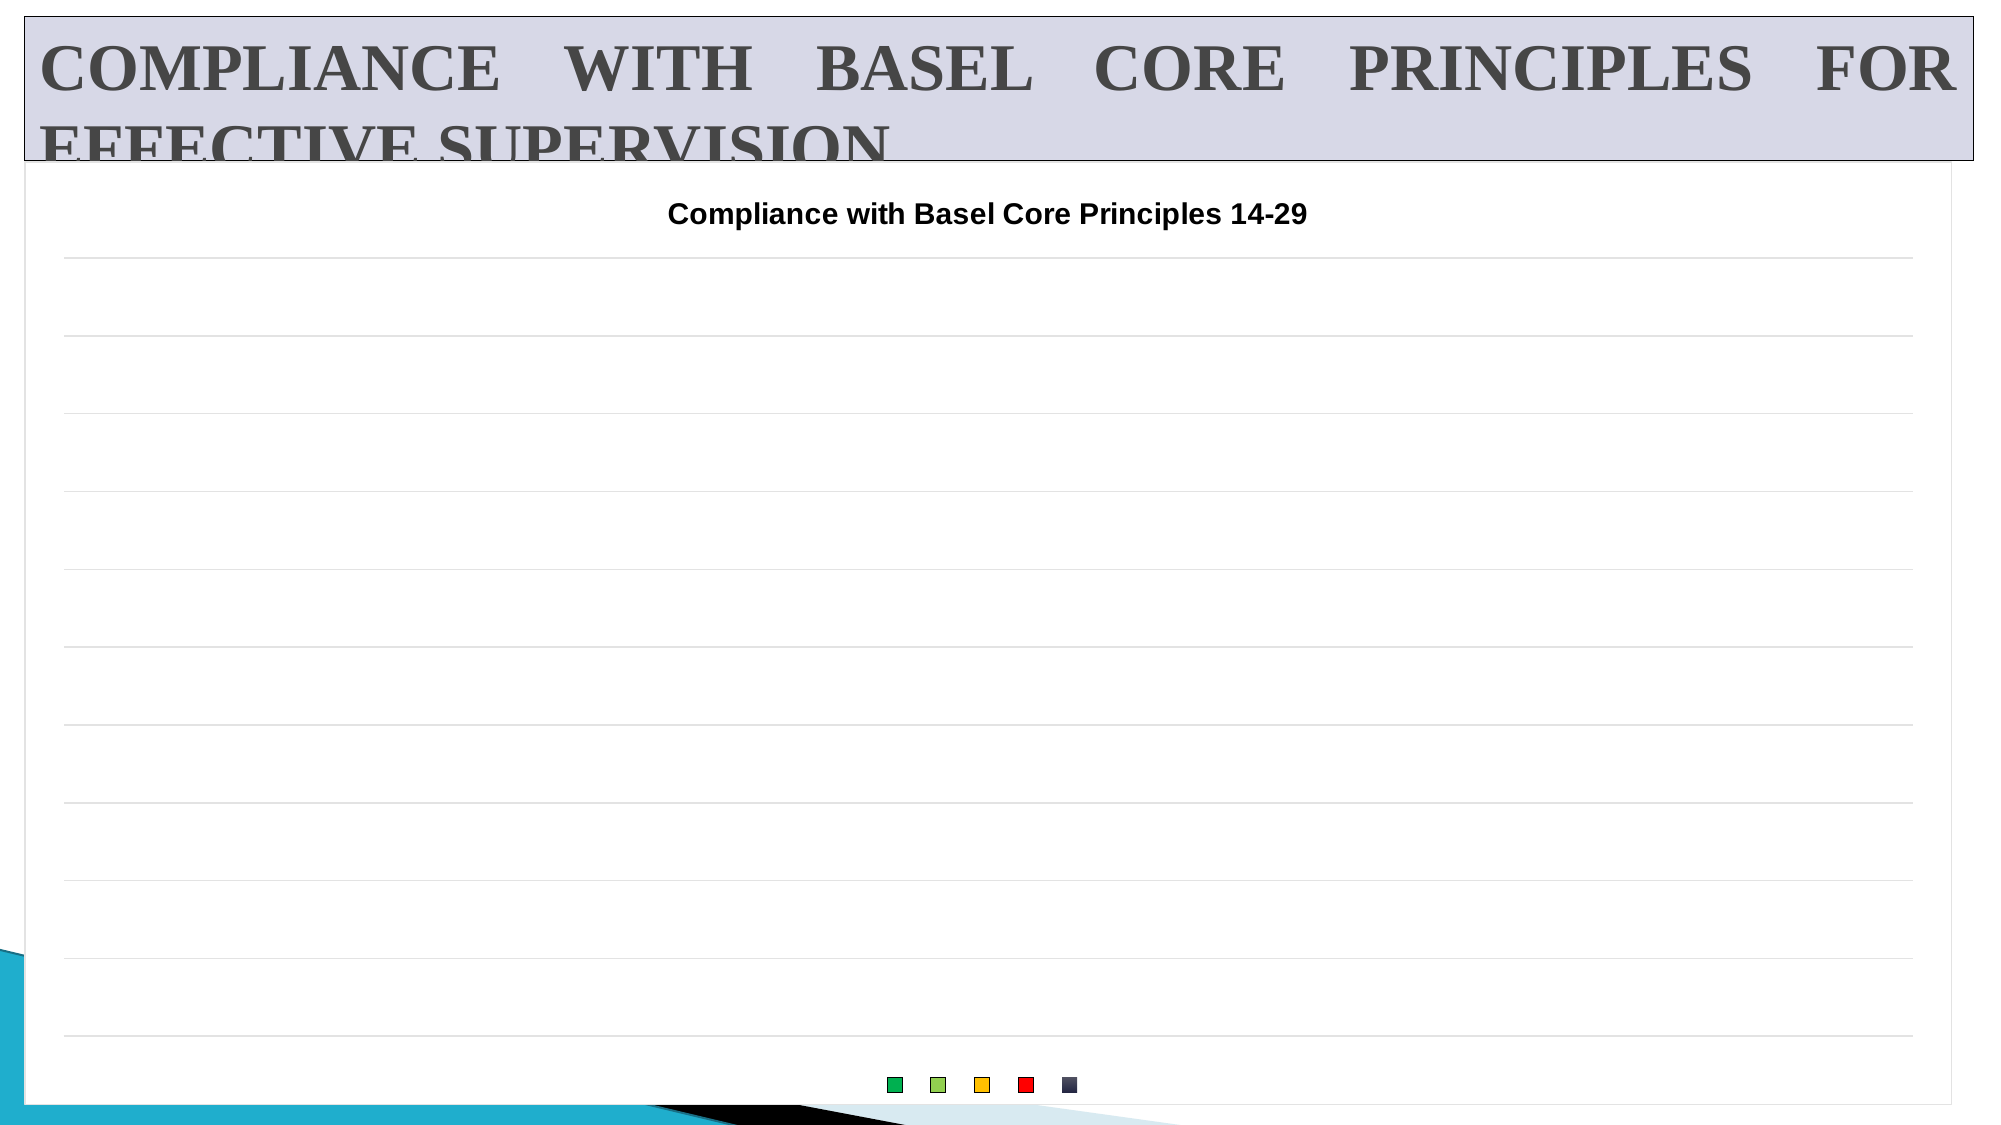

# COMPLIANCE WITH BASEL CORE PRINCIPLES FOR EFFECTIVE SUPERVISION
### Chart: Compliance with Basel Core Principles 14-29
| Category | | | | | |
|---|---|---|---|---|---|